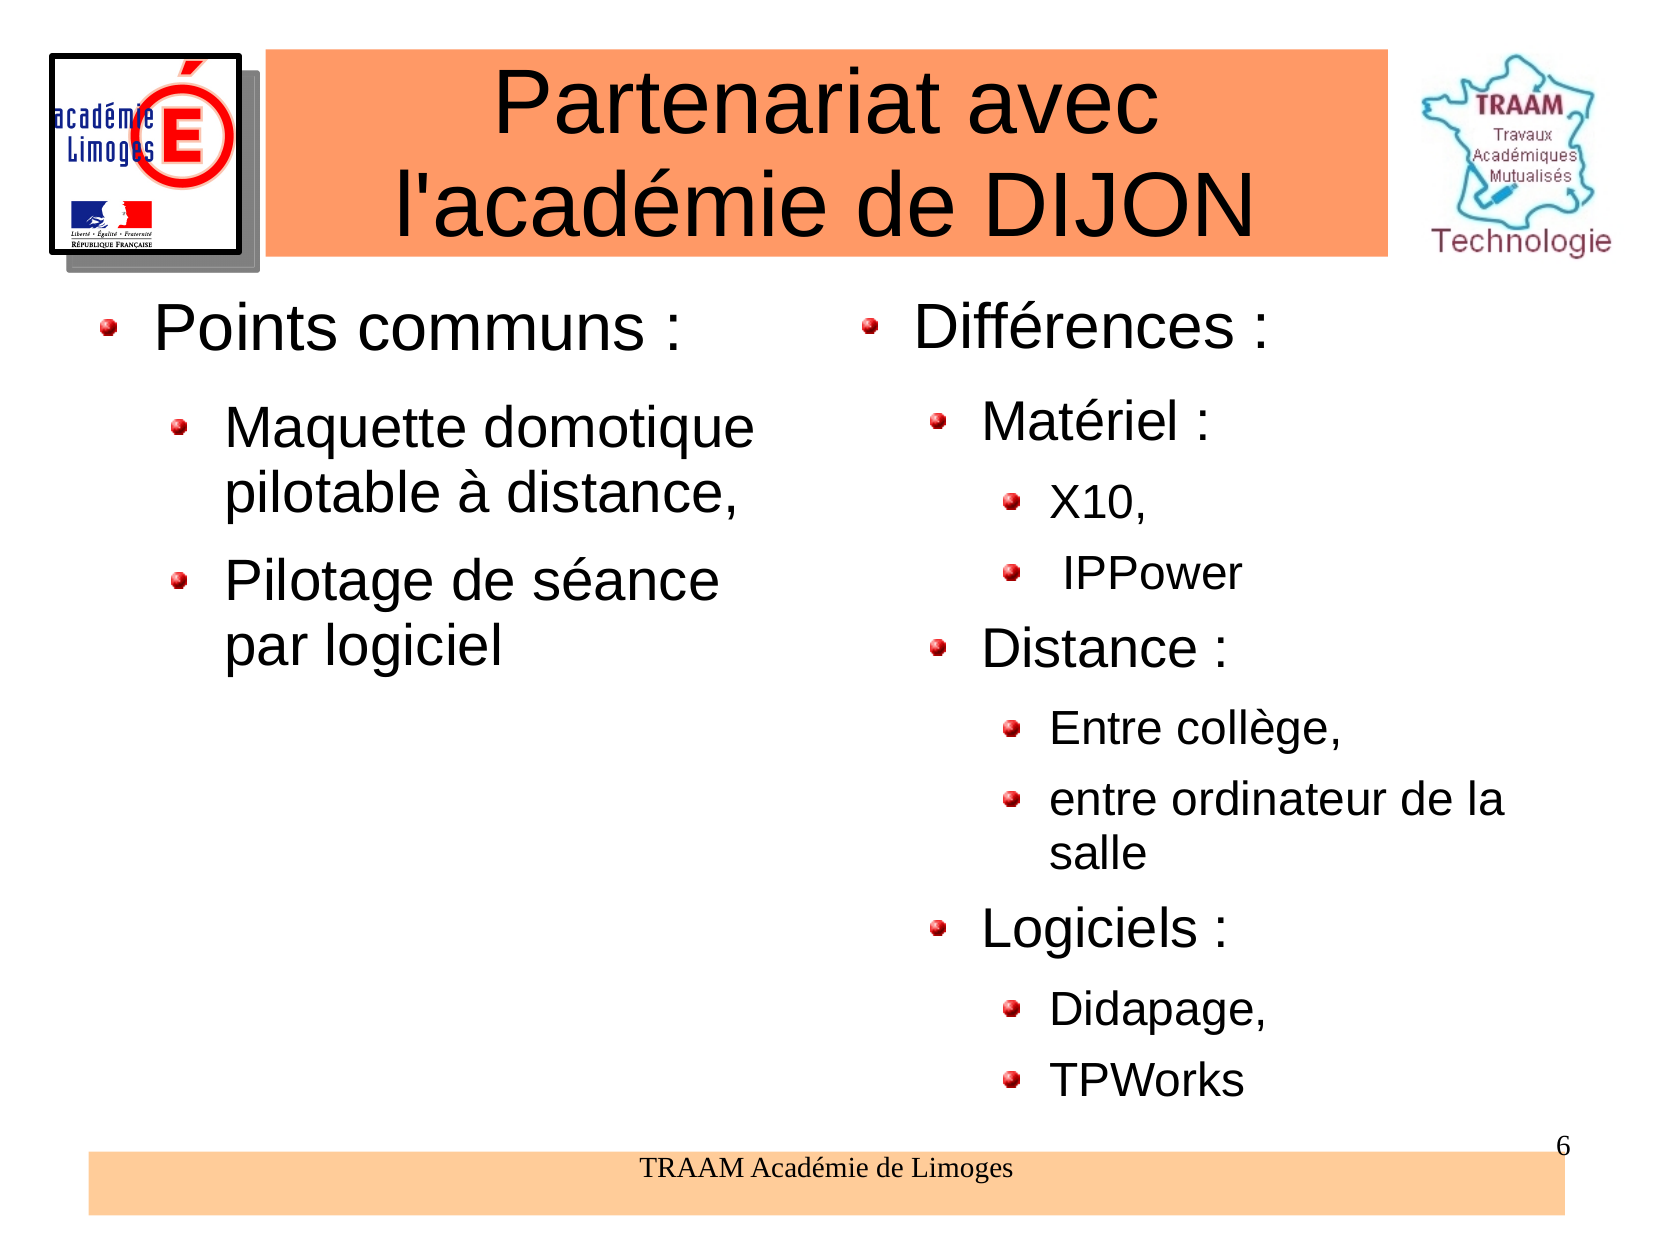

# Partenariat avec l'académie de DIJON
Points communs :
Maquette domotique pilotable à distance,
Pilotage de séance par logiciel
Différences :
Matériel :
X10,
 IPPower
Distance :
Entre collège,
entre ordinateur de la salle
Logiciels :
Didapage,
TPWorks
6
TRAAM Académie de Limoges